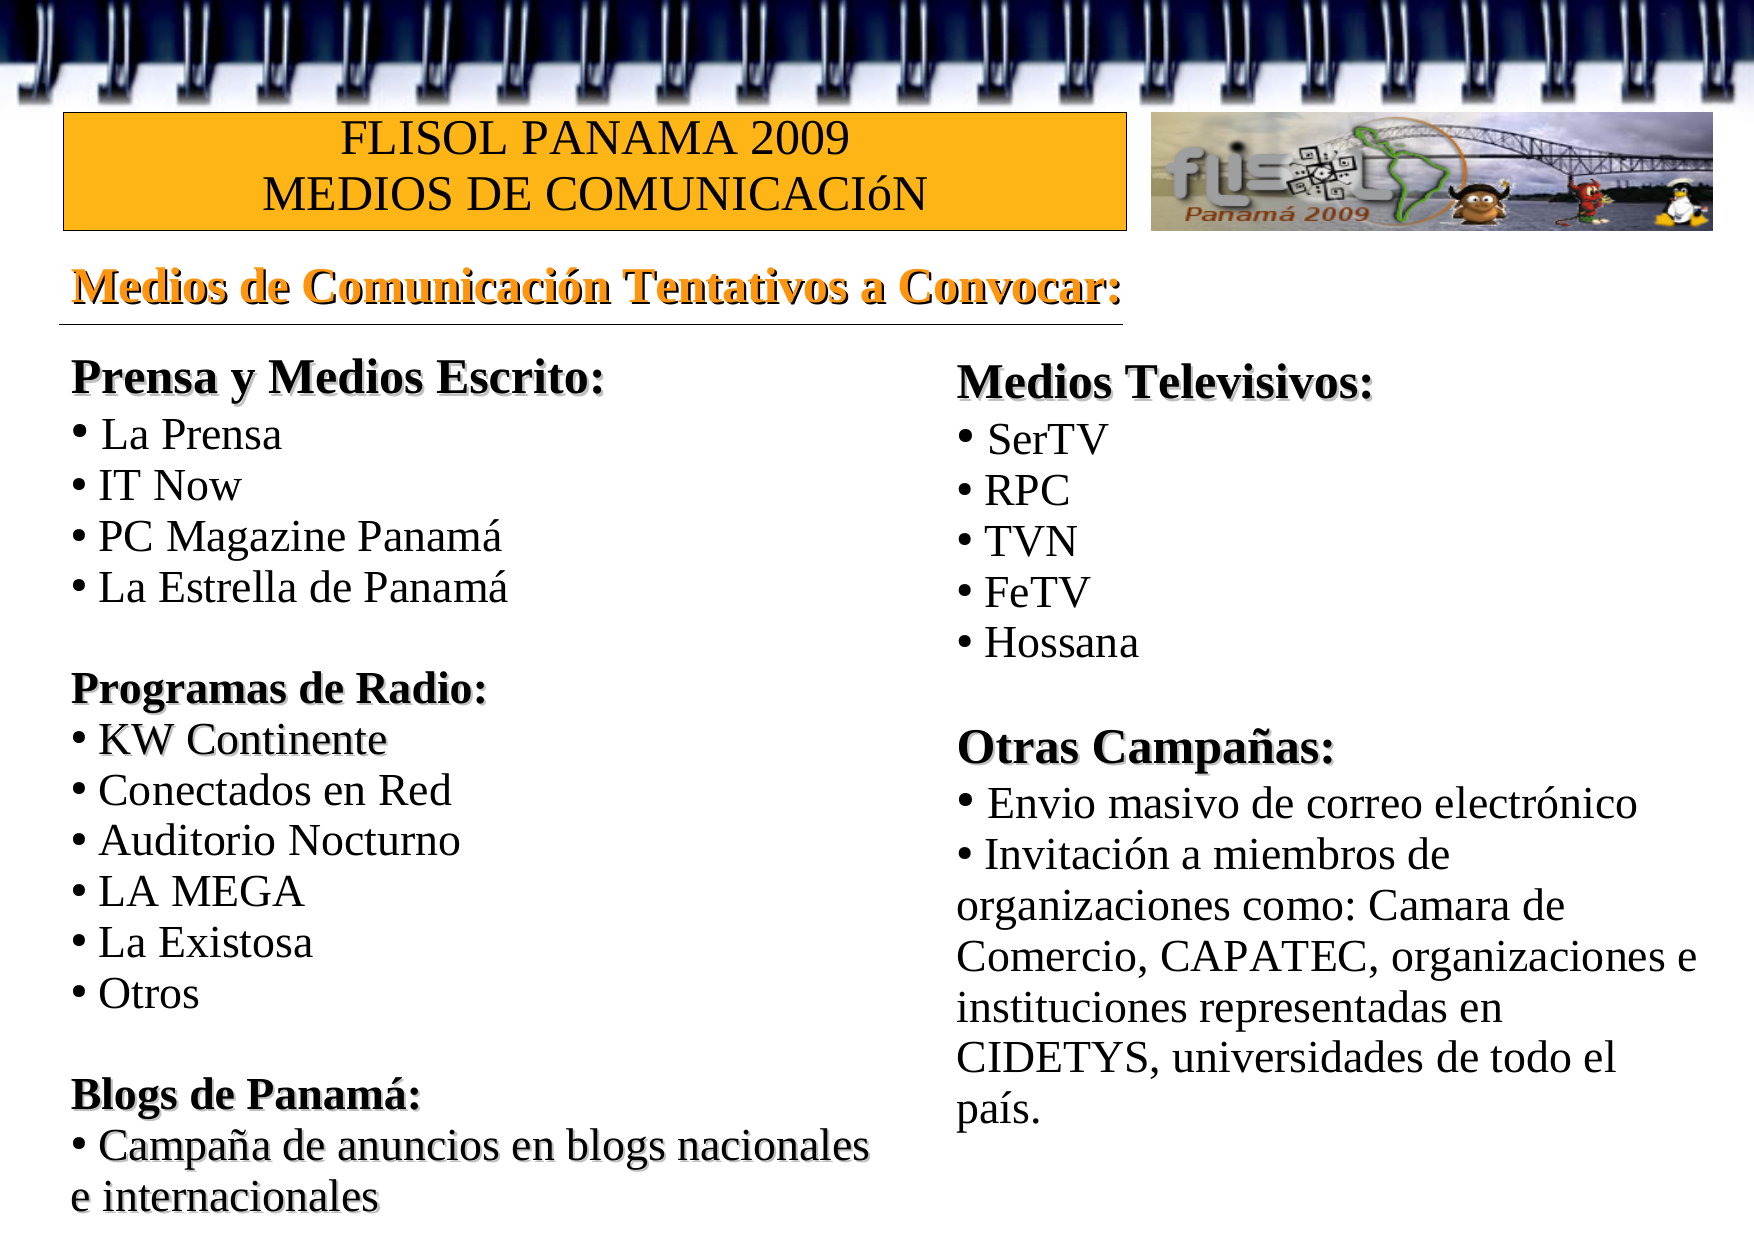

FLISOL PANAMA 2009
MEDIOS DE COMUNICACIóN
Medios de Comunicación Tentativos a Convocar:
Prensa y Medios Escrito:
 La Prensa
 IT Now
 PC Magazine Panamá
 La Estrella de Panamá
Programas de Radio:
 KW Continente
 Conectados en Red
 Auditorio Nocturno
 LA MEGA
 La Existosa
 Otros
Blogs de Panamá:
 Campaña de anuncios en blogs nacionales e internacionales
Medios Televisivos:
 SerTV
 RPC
 TVN
 FeTV
 Hossana
Otras Campañas:
 Envio masivo de correo electrónico
 Invitación a miembros de organizaciones como: Camara de Comercio, CAPATEC, organizaciones e instituciones representadas en CIDETYS, universidades de todo el país.